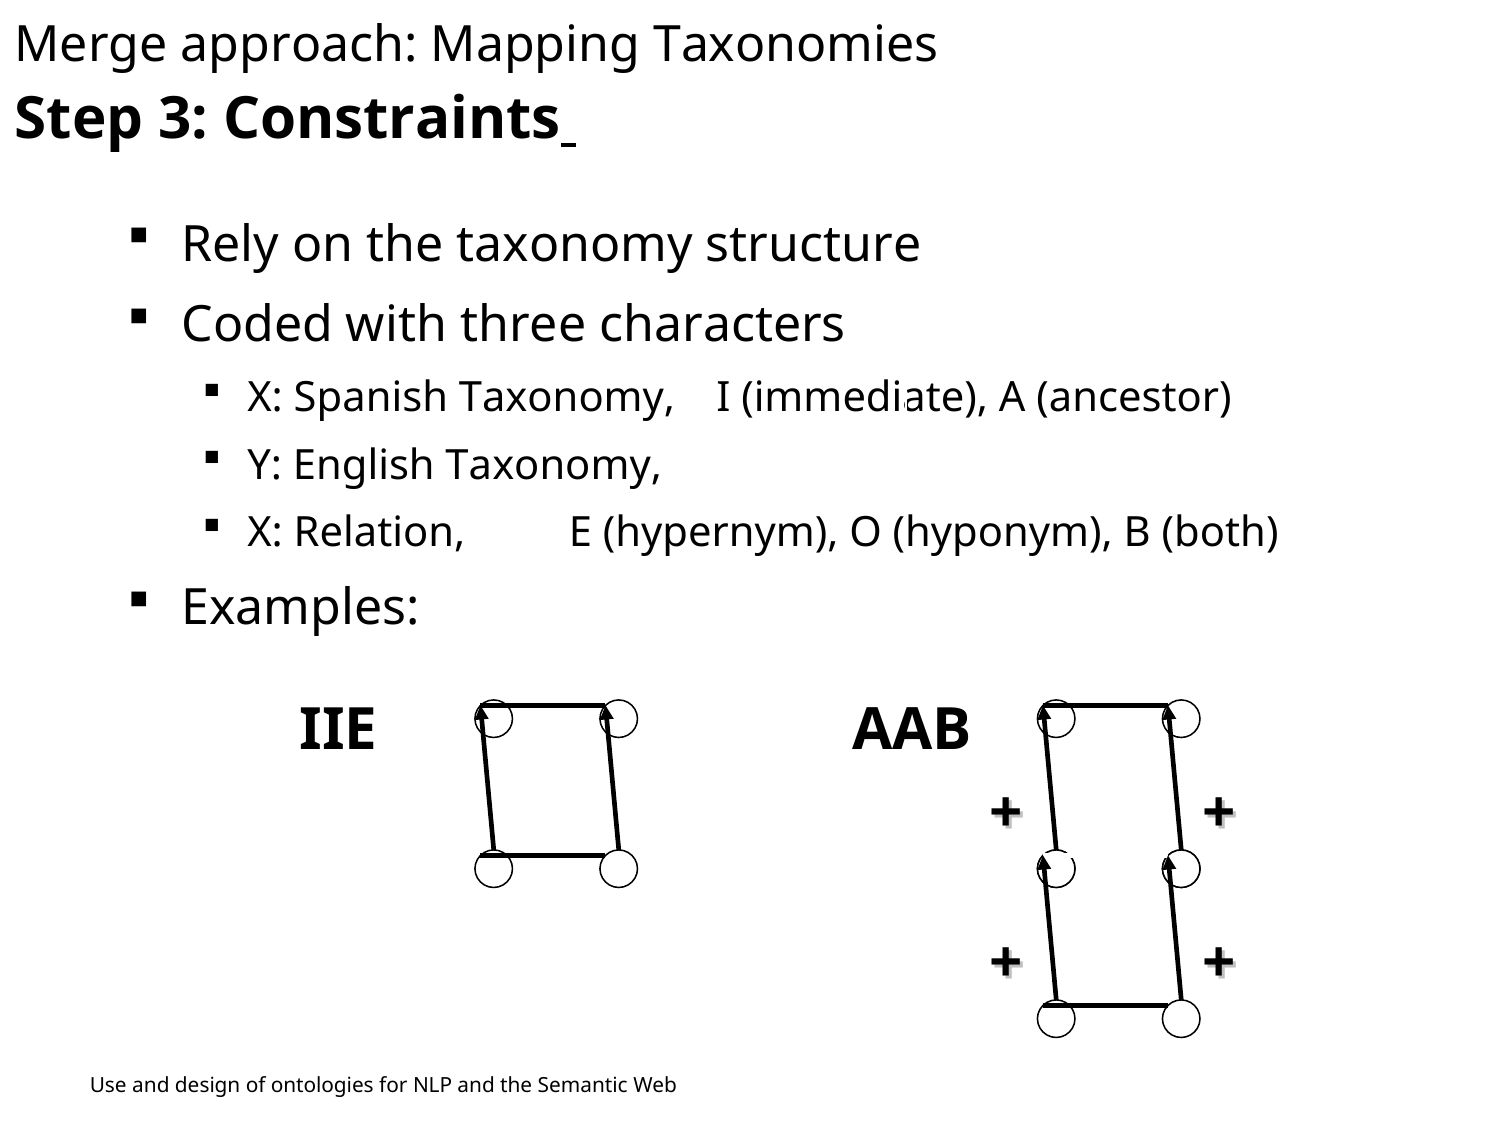

Merge approach: Mapping Taxonomies
Step 3: Constraints
# Rely on the taxonomy structure
Coded with three characters
X: Spanish Taxonomy, 	I (immediate), A (ancestor)
Y: English Taxonomy,
X: Relation, 		E (hypernym), O (hyponym), B (both)
Examples:
IIE
AAB
+
+
+
+